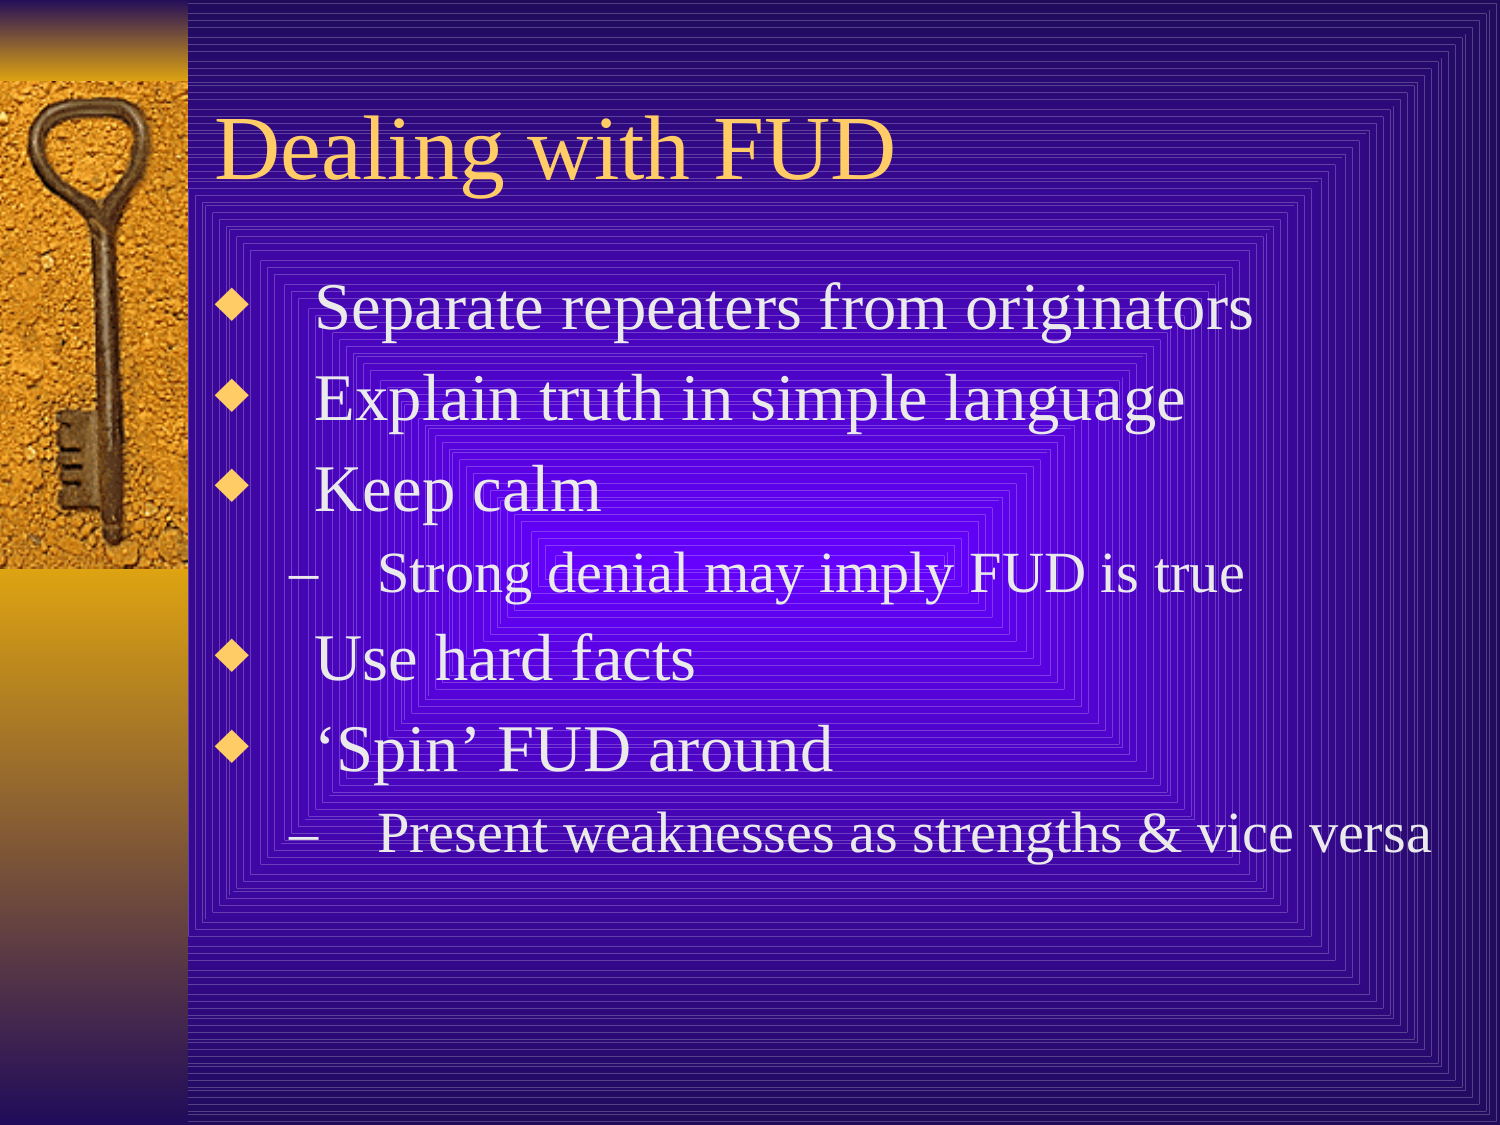

# Dealing with FUD
Separate repeaters from originators
Explain truth in simple language
Keep calm
Strong denial may imply FUD is true
Use hard facts
‘Spin’ FUD around
Present weaknesses as strengths & vice versa